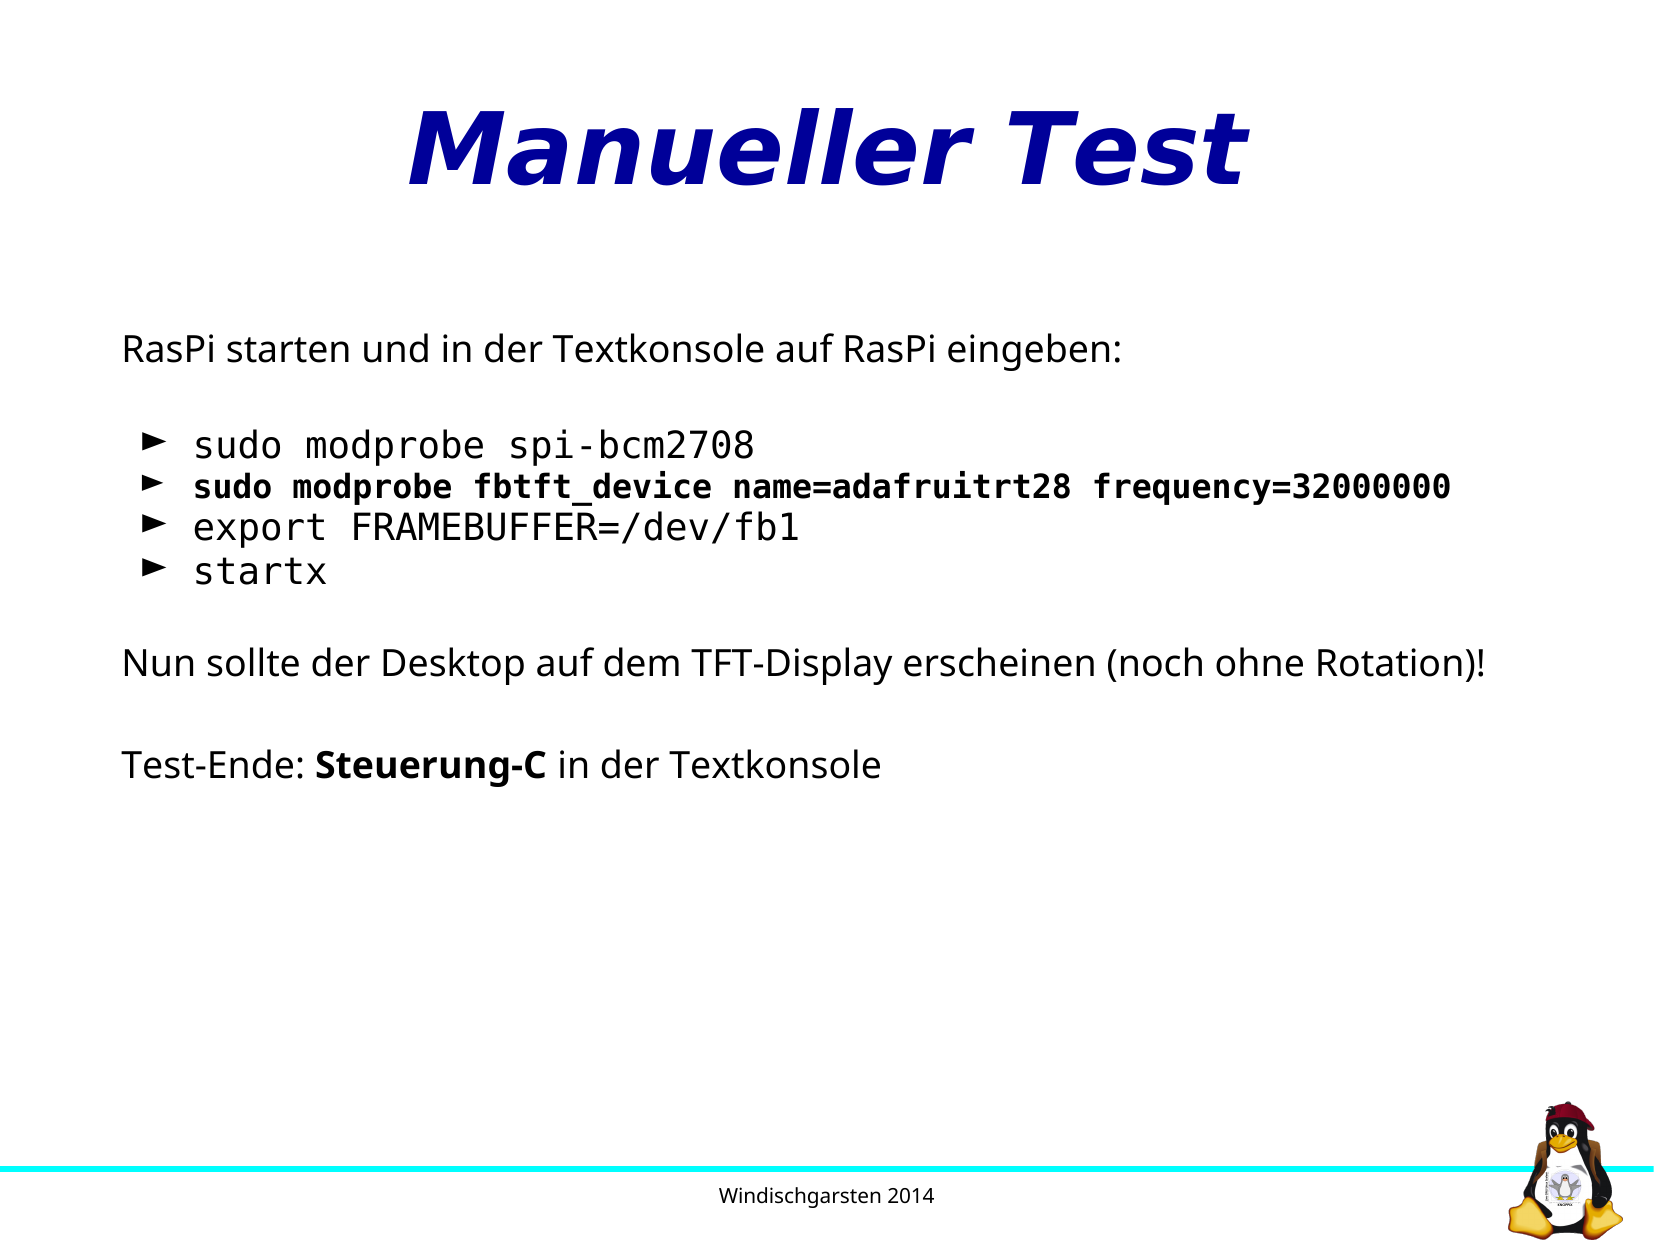

# Manueller Test
RasPi starten und in der Textkonsole auf RasPi eingeben:
sudo modprobe spi-bcm2708
sudo modprobe fbtft_device name=adafruitrt28 frequency=32000000
export FRAMEBUFFER=/dev/fb1
startx
Nun sollte der Desktop auf dem TFT-Display erscheinen (noch ohne Rotation)!
Test-Ende: Steuerung-C in der Textkonsole